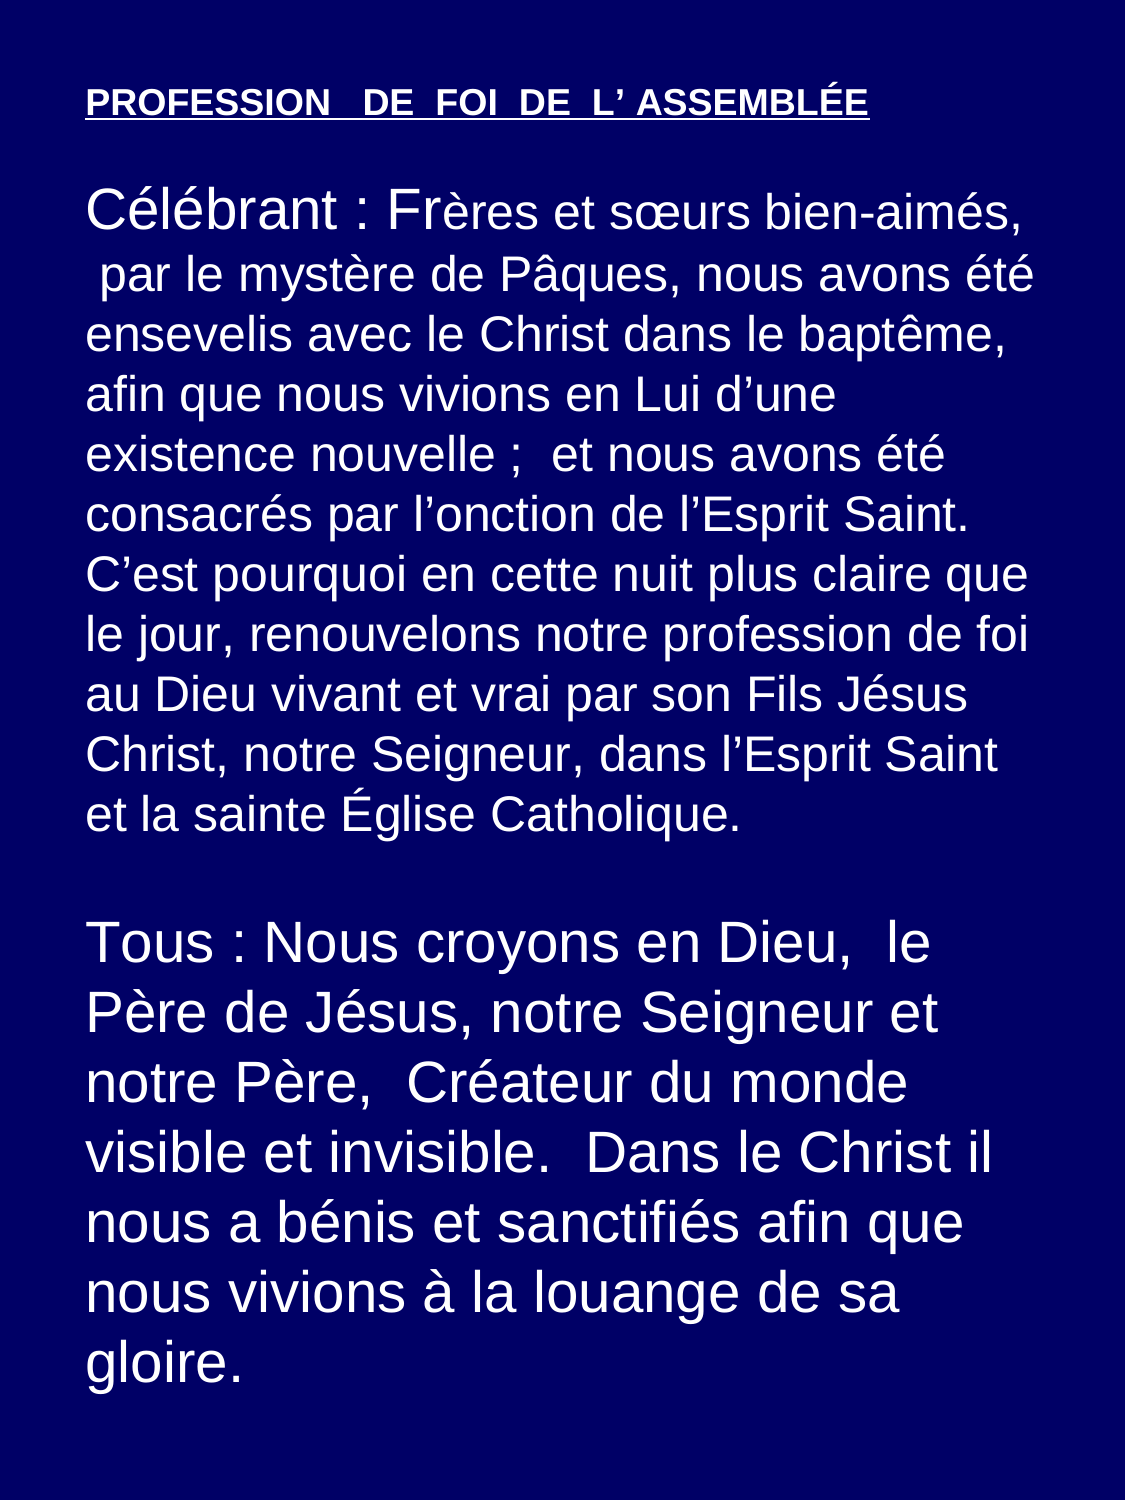

PROFESSION DE FOI DE L’ ASSEMBLÉE
Célébrant : Frères et sœurs bien-aimés, par le mystère de Pâques, nous avons été ensevelis avec le Christ dans le baptême, afin que nous vivions en Lui d’une existence nouvelle ; et nous avons été consacrés par l’onction de l’Esprit Saint. C’est pourquoi en cette nuit plus claire que le jour, renouvelons notre profession de foi au Dieu vivant et vrai par son Fils Jésus Christ, notre Seigneur, dans l’Esprit Saint et la sainte Église Catholique.
Tous : Nous croyons en Dieu, le Père de Jésus, notre Seigneur et notre Père, Créateur du monde visible et invisible. Dans le Christ il nous a bénis et sanctifiés afin que nous vivions à la louange de sa gloire.